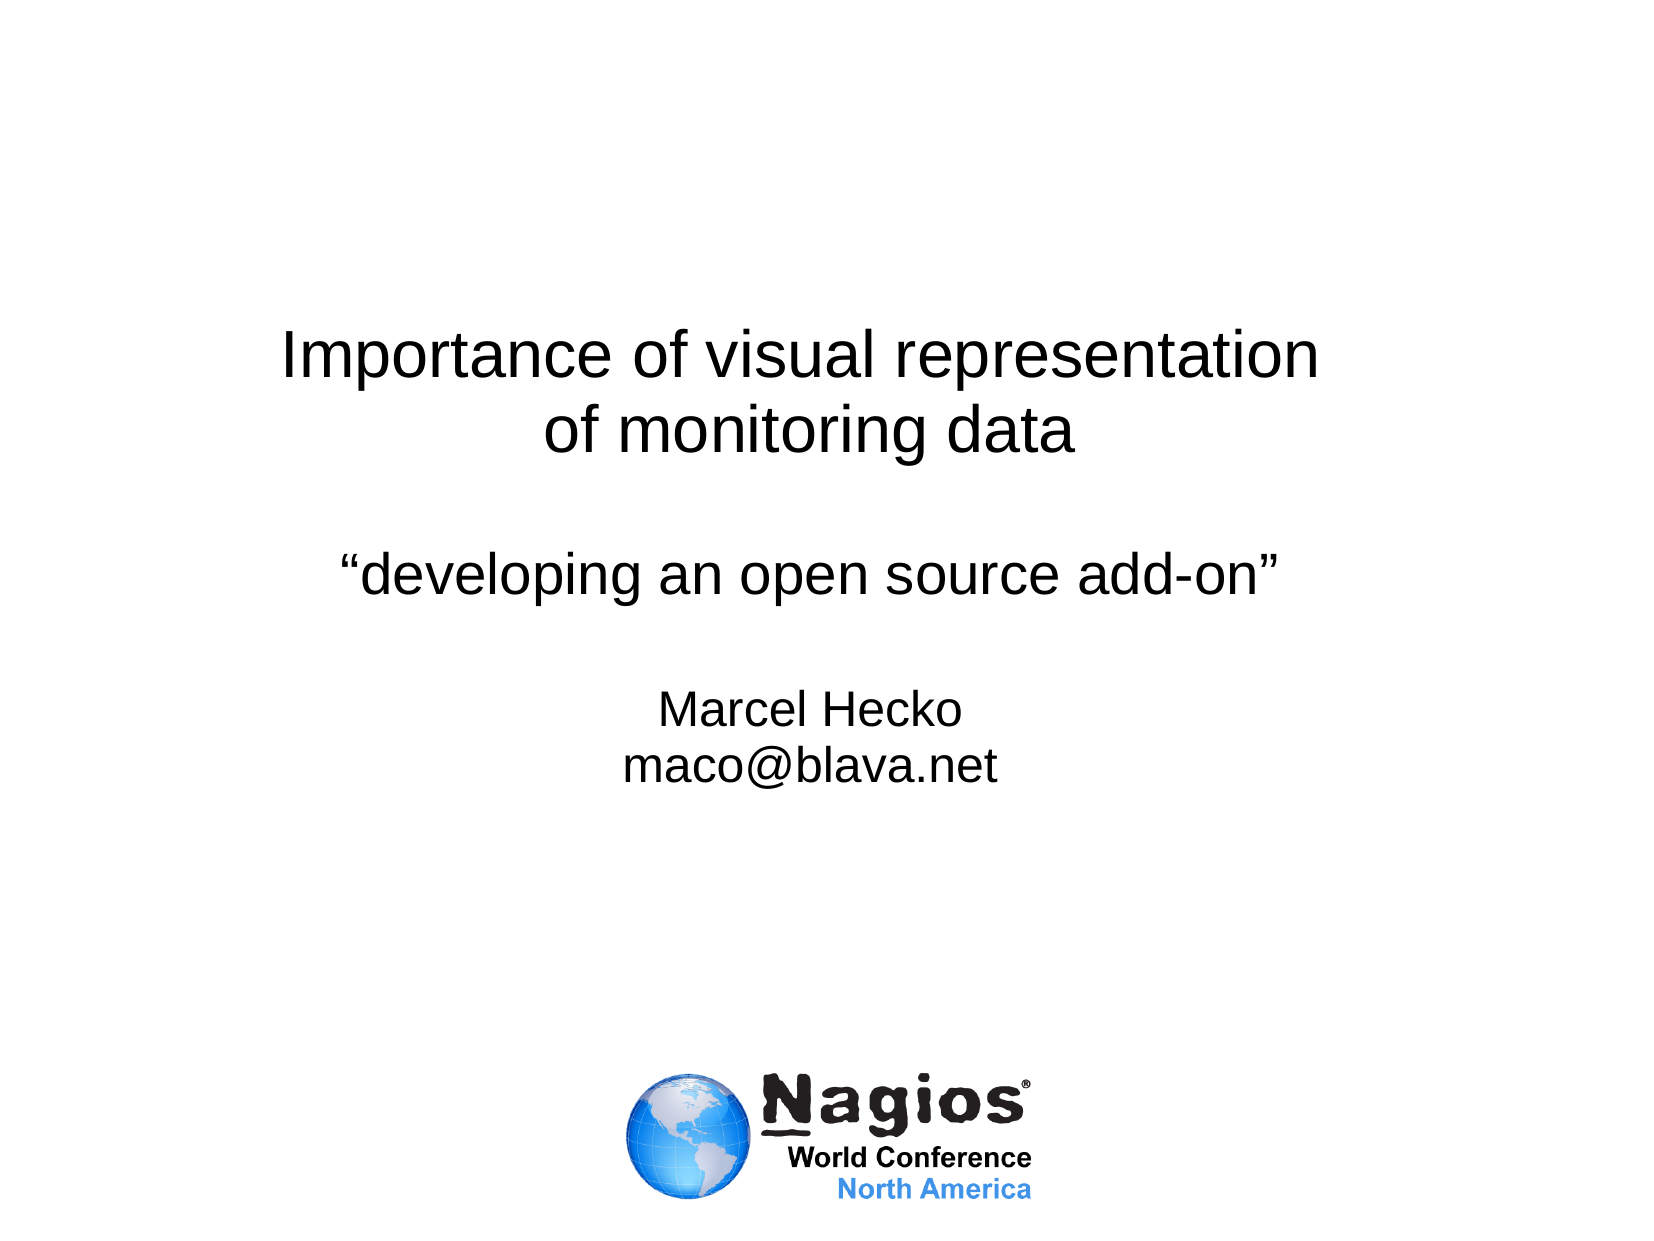

# Importance of visual representation
of monitoring data
“developing an open source add-on”
Marcel Hecko
maco@blava.net